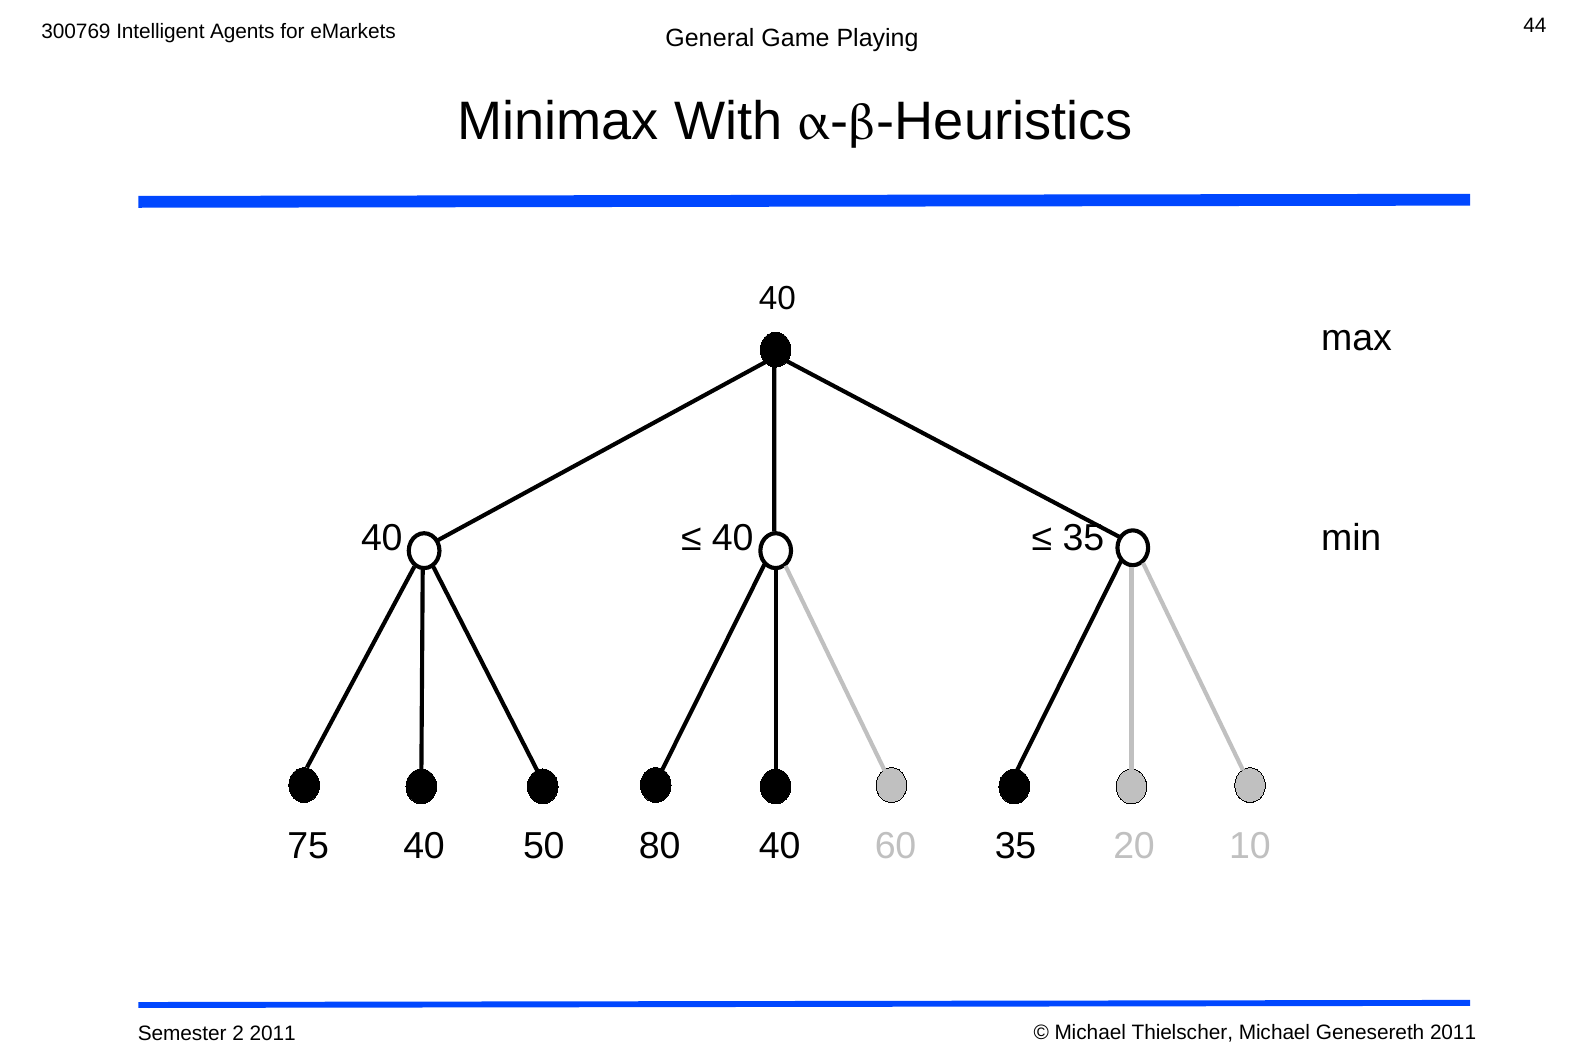

# Minimax With --Heuristics
				40
			 							max
 40			 ≤ 40		 ≤ 35 	 	min
75	40	50	80	40	60	35	20	10